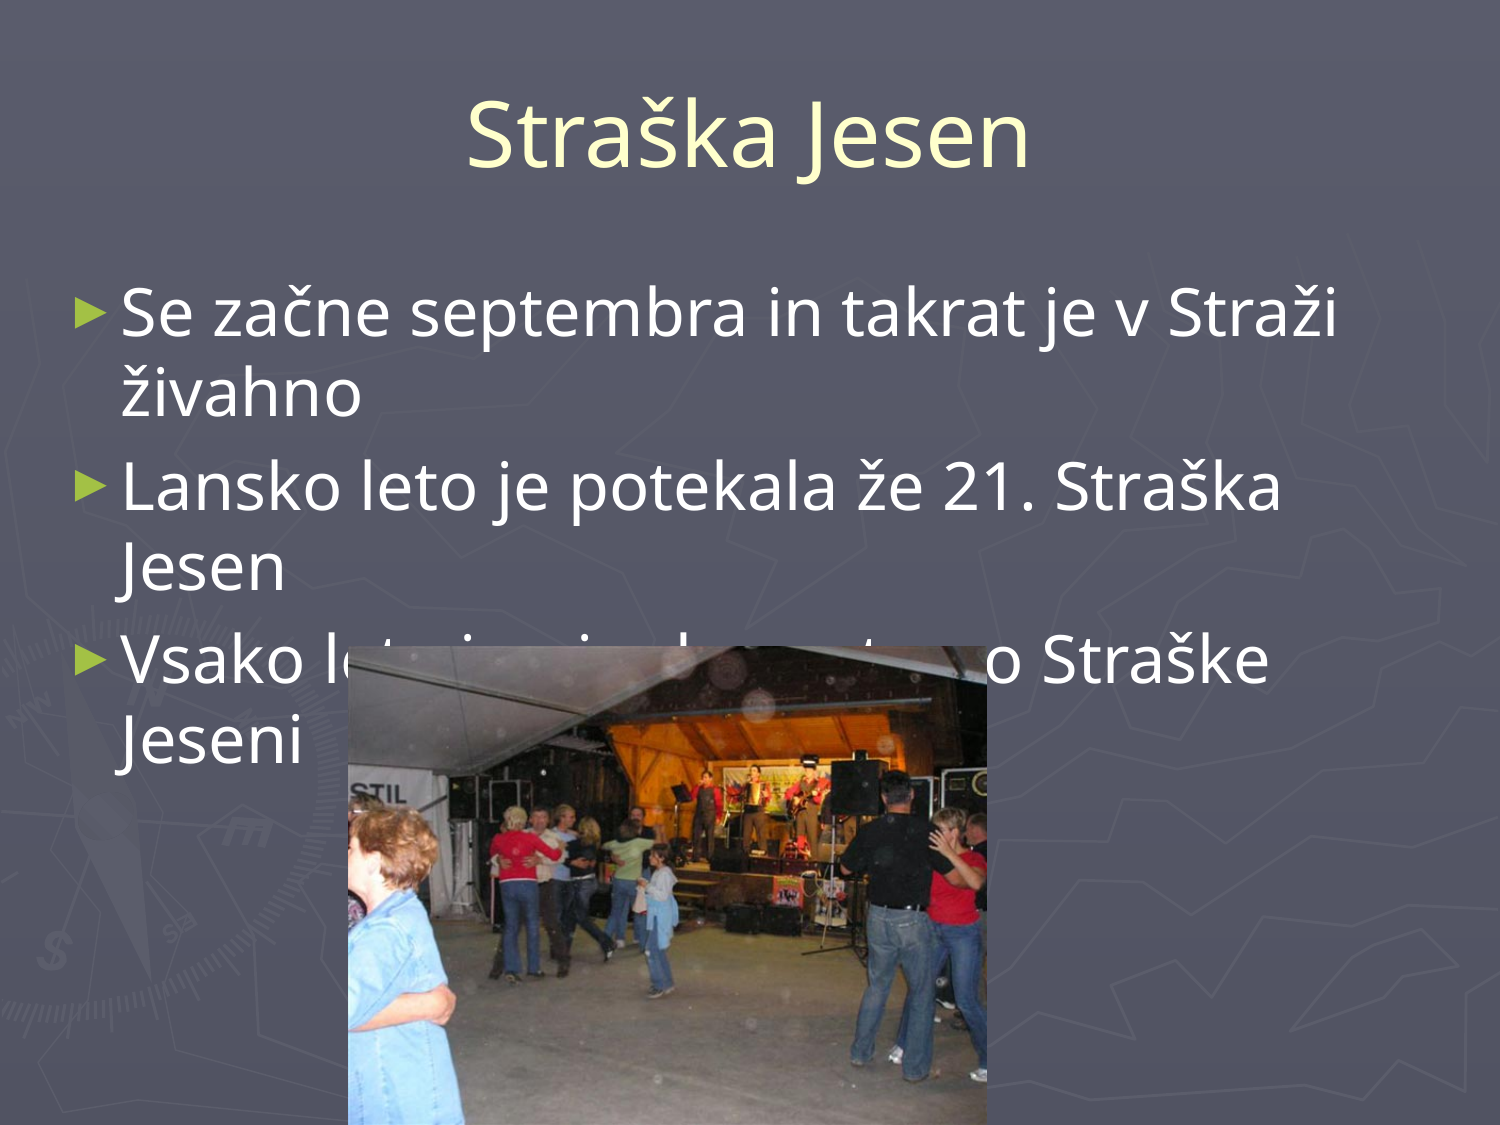

# Straška Jesen
Se začne septembra in takrat je v Straži živahno
Lansko leto je potekala že 21. Straška Jesen
Vsako leto imajo drugo temo Straške Jeseni